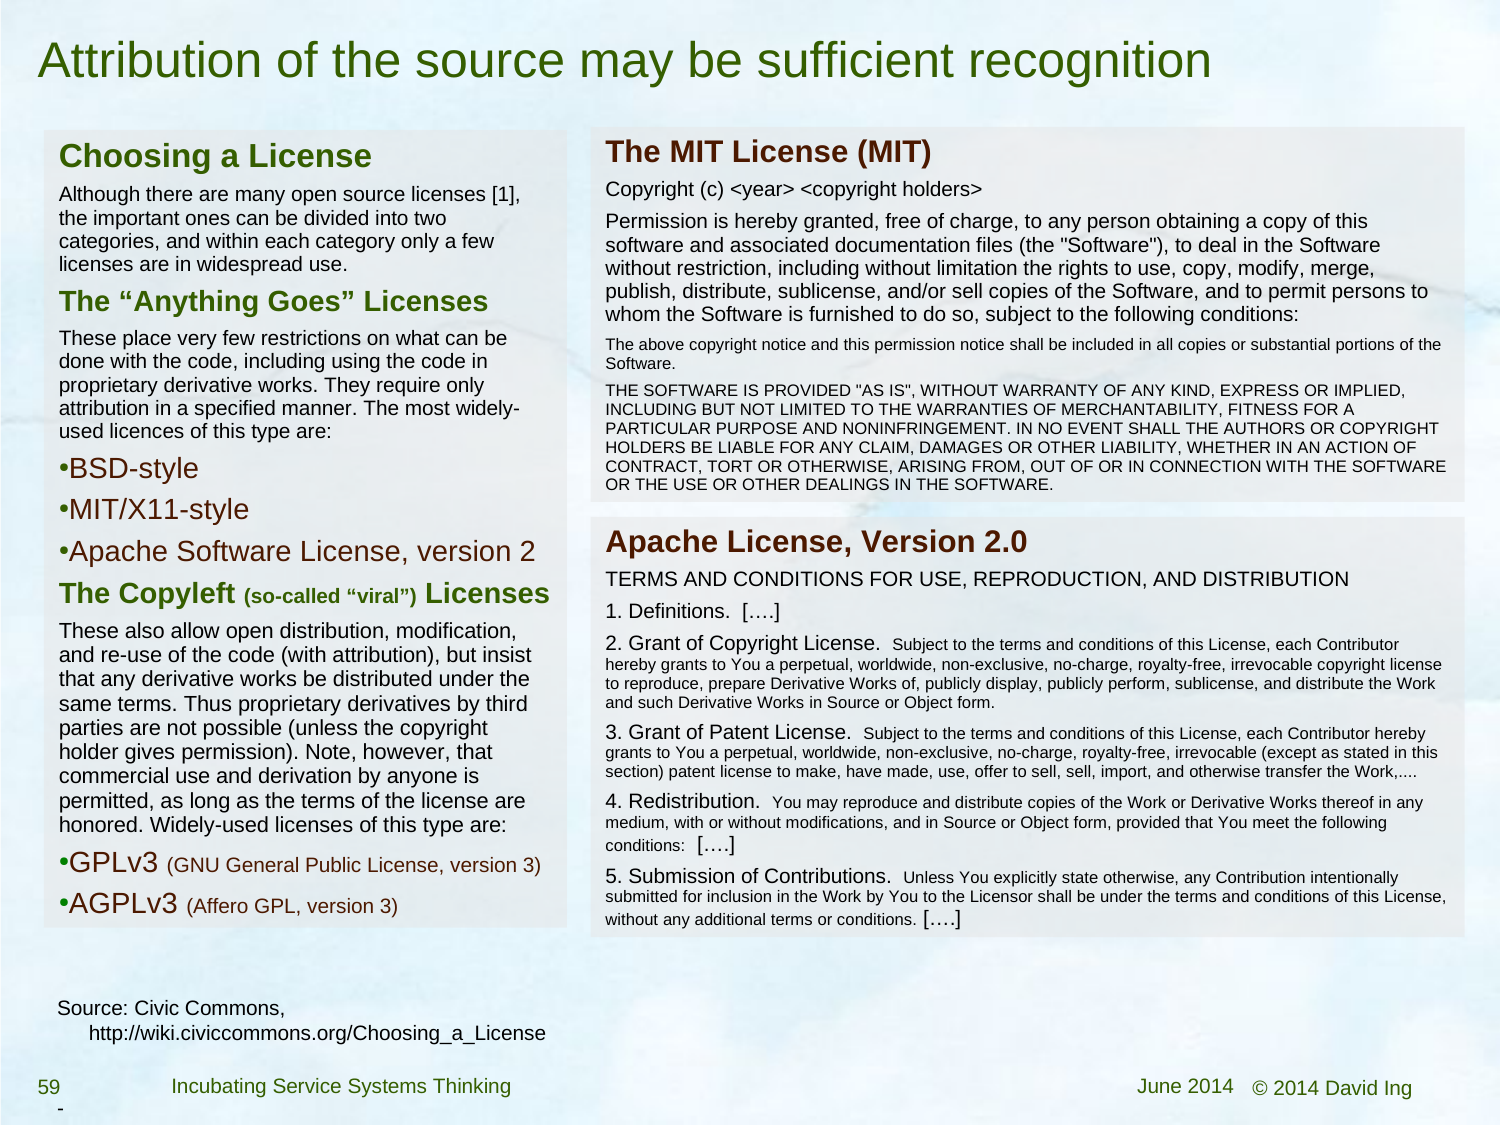

# Attribution of the source may be sufficient recognition
The MIT License (MIT)
Copyright (c) <year> <copyright holders>
Permission is hereby granted, free of charge, to any person obtaining a copy of this software and associated documentation files (the "Software"), to deal in the Software without restriction, including without limitation the rights to use, copy, modify, merge, publish, distribute, sublicense, and/or sell copies of the Software, and to permit persons to whom the Software is furnished to do so, subject to the following conditions:
The above copyright notice and this permission notice shall be included in all copies or substantial portions of the Software.
THE SOFTWARE IS PROVIDED "AS IS", WITHOUT WARRANTY OF ANY KIND, EXPRESS OR IMPLIED, INCLUDING BUT NOT LIMITED TO THE WARRANTIES OF MERCHANTABILITY, FITNESS FOR A PARTICULAR PURPOSE AND NONINFRINGEMENT. IN NO EVENT SHALL THE AUTHORS OR COPYRIGHT HOLDERS BE LIABLE FOR ANY CLAIM, DAMAGES OR OTHER LIABILITY, WHETHER IN AN ACTION OF CONTRACT, TORT OR OTHERWISE, ARISING FROM, OUT OF OR IN CONNECTION WITH THE SOFTWARE OR THE USE OR OTHER DEALINGS IN THE SOFTWARE.
Choosing a License
Although there are many open source licenses [1], the important ones can be divided into two categories, and within each category only a few licenses are in widespread use.
The “Anything Goes” Licenses
These place very few restrictions on what can be done with the code, including using the code in proprietary derivative works. They require only attribution in a specified manner. The most widely-used licences of this type are:
BSD-style
MIT/X11-style
Apache Software License, version 2
The Copyleft (so-called “viral”) Licenses
These also allow open distribution, modification, and re-use of the code (with attribution), but insist that any derivative works be distributed under the same terms. Thus proprietary derivatives by third parties are not possible (unless the copyright holder gives permission). Note, however, that commercial use and derivation by anyone is permitted, as long as the terms of the license are honored. Widely-used licenses of this type are:
GPLv3 (GNU General Public License, version 3)
AGPLv3 (Affero GPL, version 3)
Apache License, Version 2.0
TERMS AND CONDITIONS FOR USE, REPRODUCTION, AND DISTRIBUTION
1. Definitions. [….]
2. Grant of Copyright License. Subject to the terms and conditions of this License, each Contributor hereby grants to You a perpetual, worldwide, non-exclusive, no-charge, royalty-free, irrevocable copyright license to reproduce, prepare Derivative Works of, publicly display, publicly perform, sublicense, and distribute the Work and such Derivative Works in Source or Object form.
3. Grant of Patent License. Subject to the terms and conditions of this License, each Contributor hereby grants to You a perpetual, worldwide, non-exclusive, no-charge, royalty-free, irrevocable (except as stated in this section) patent license to make, have made, use, offer to sell, sell, import, and otherwise transfer the Work,....
4. Redistribution. You may reproduce and distribute copies of the Work or Derivative Works thereof in any medium, with or without modifications, and in Source or Object form, provided that You meet the following conditions: [….]
5. Submission of Contributions. Unless You explicitly state otherwise, any Contribution intentionally submitted for inclusion in the Work by You to the Licensor shall be under the terms and conditions of this License, without any additional terms or conditions. [….]
Source: Civic Commons, http://wiki.civiccommons.org/Choosing_a_License
-
Incubating Service Systems Thinking
June 2014
59